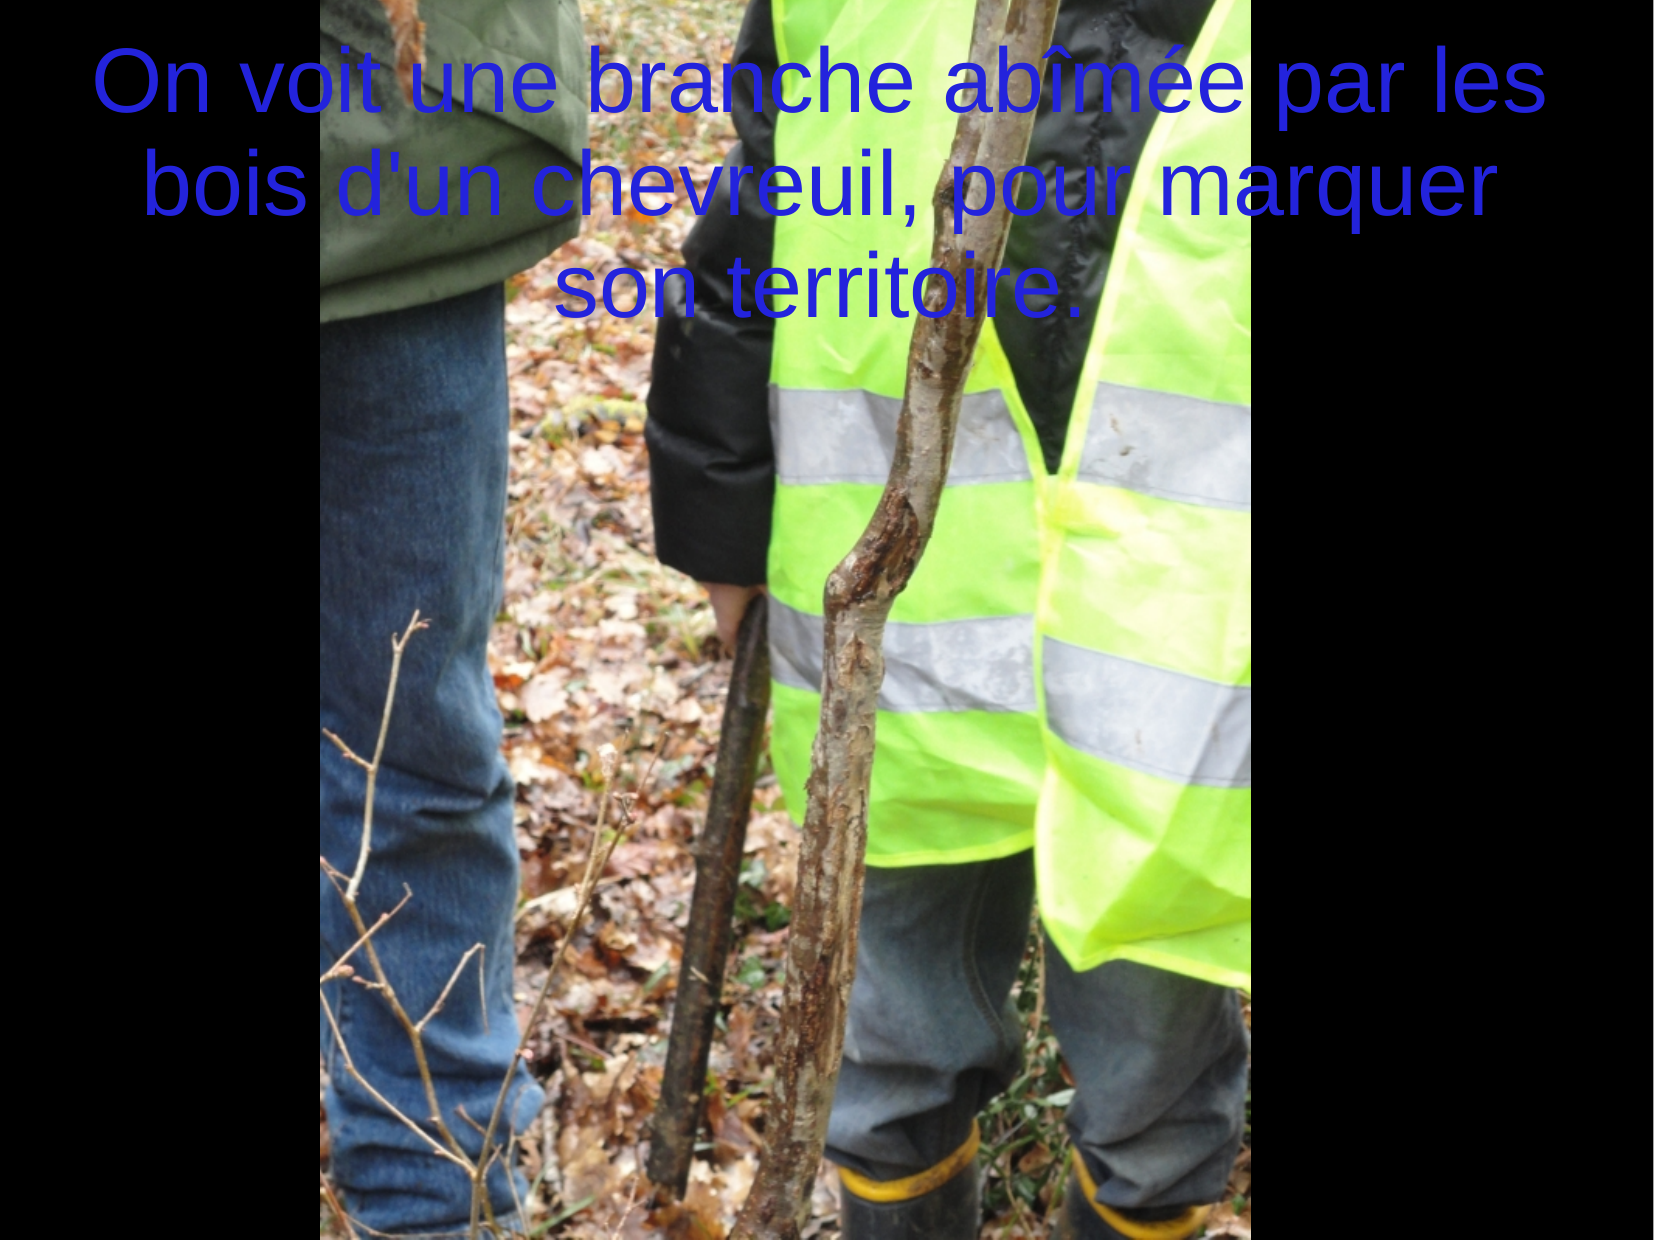

# On voit une branche abîmée par les bois d'un chevreuil, pour marquer son territoire.